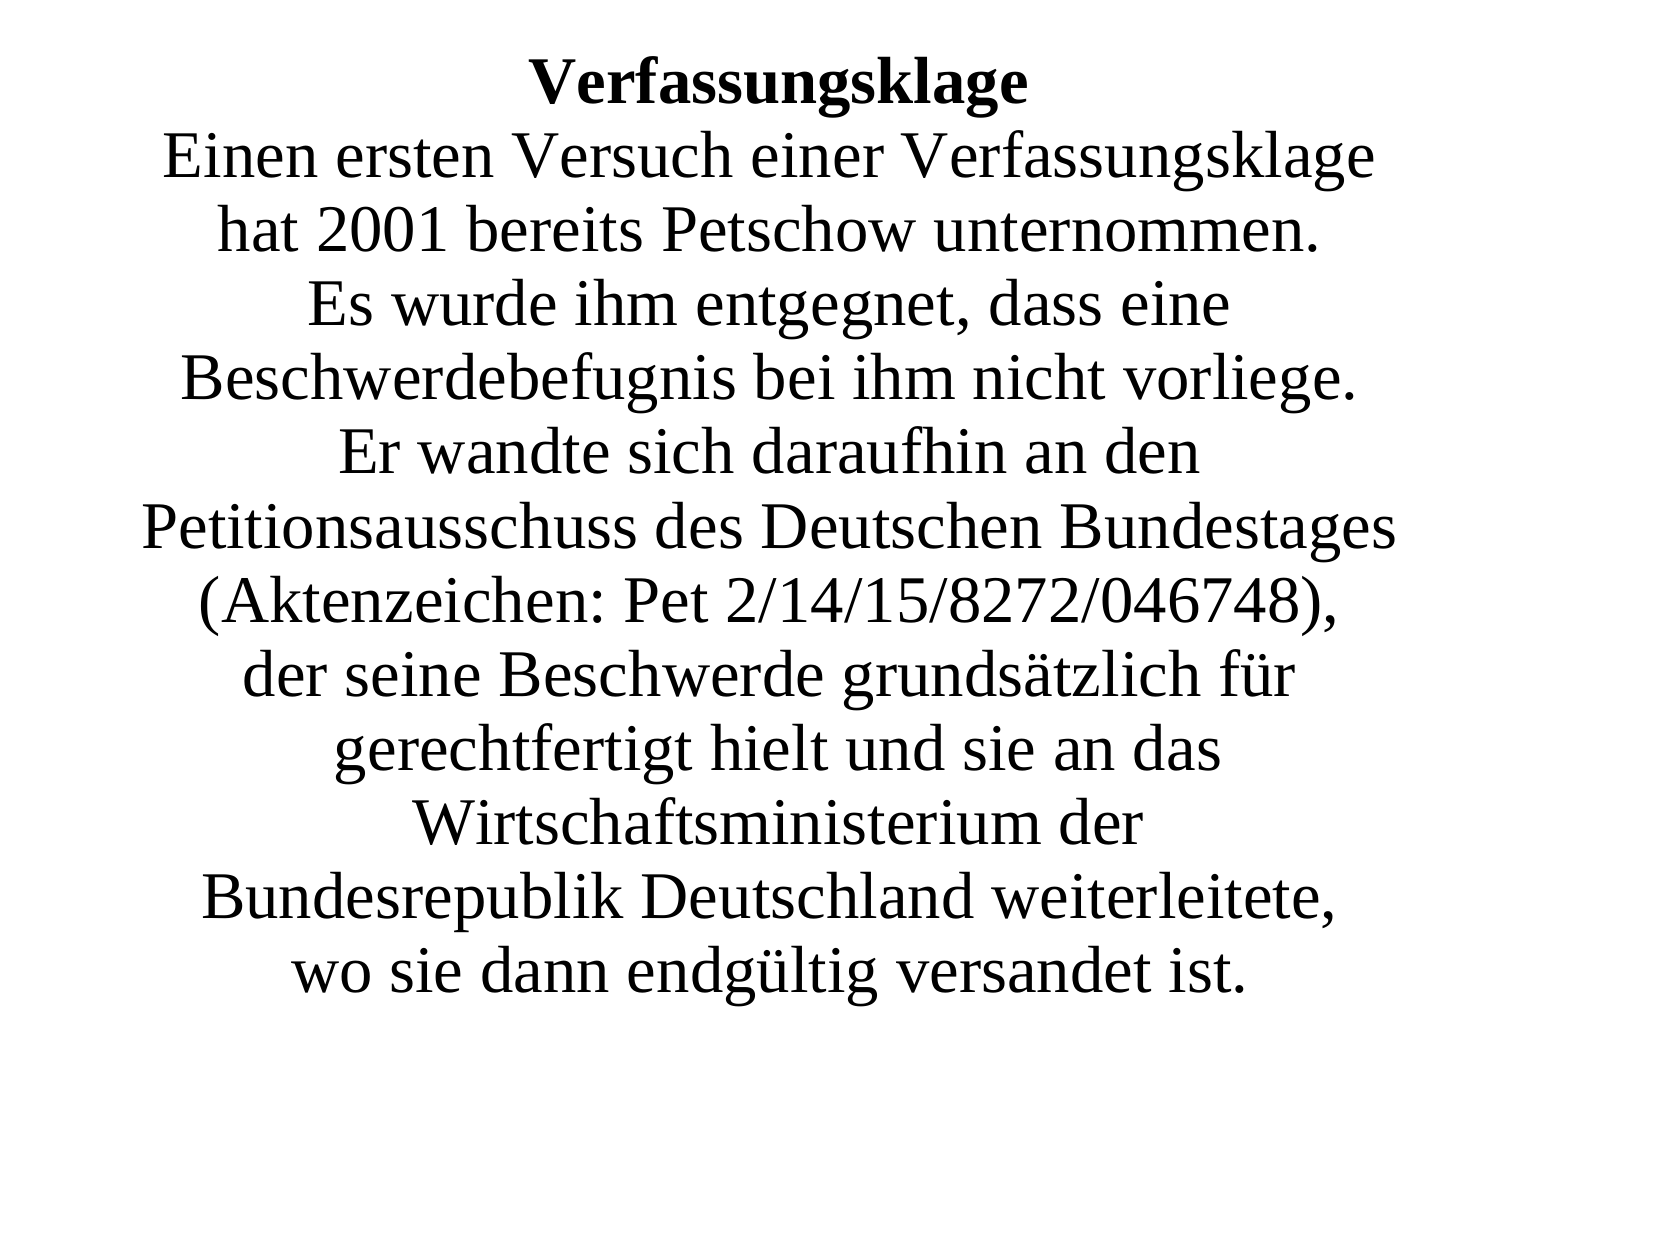

Verfassungsklage
Einen ersten Versuch einer Verfassungsklage
hat 2001 bereits Petschow unternommen.
Es wurde ihm entgegnet, dass eine
Beschwerdebefugnis bei ihm nicht vorliege.
Er wandte sich daraufhin an den
Petitionsausschuss des Deutschen Bundestages
(Aktenzeichen: Pet 2/14/15/8272/046748),
der seine Beschwerde grundsätzlich für
gerechtfertigt hielt und sie an das
 Wirtschaftsministerium der
Bundesrepublik Deutschland weiterleitete,
wo sie dann endgültig versandet ist.